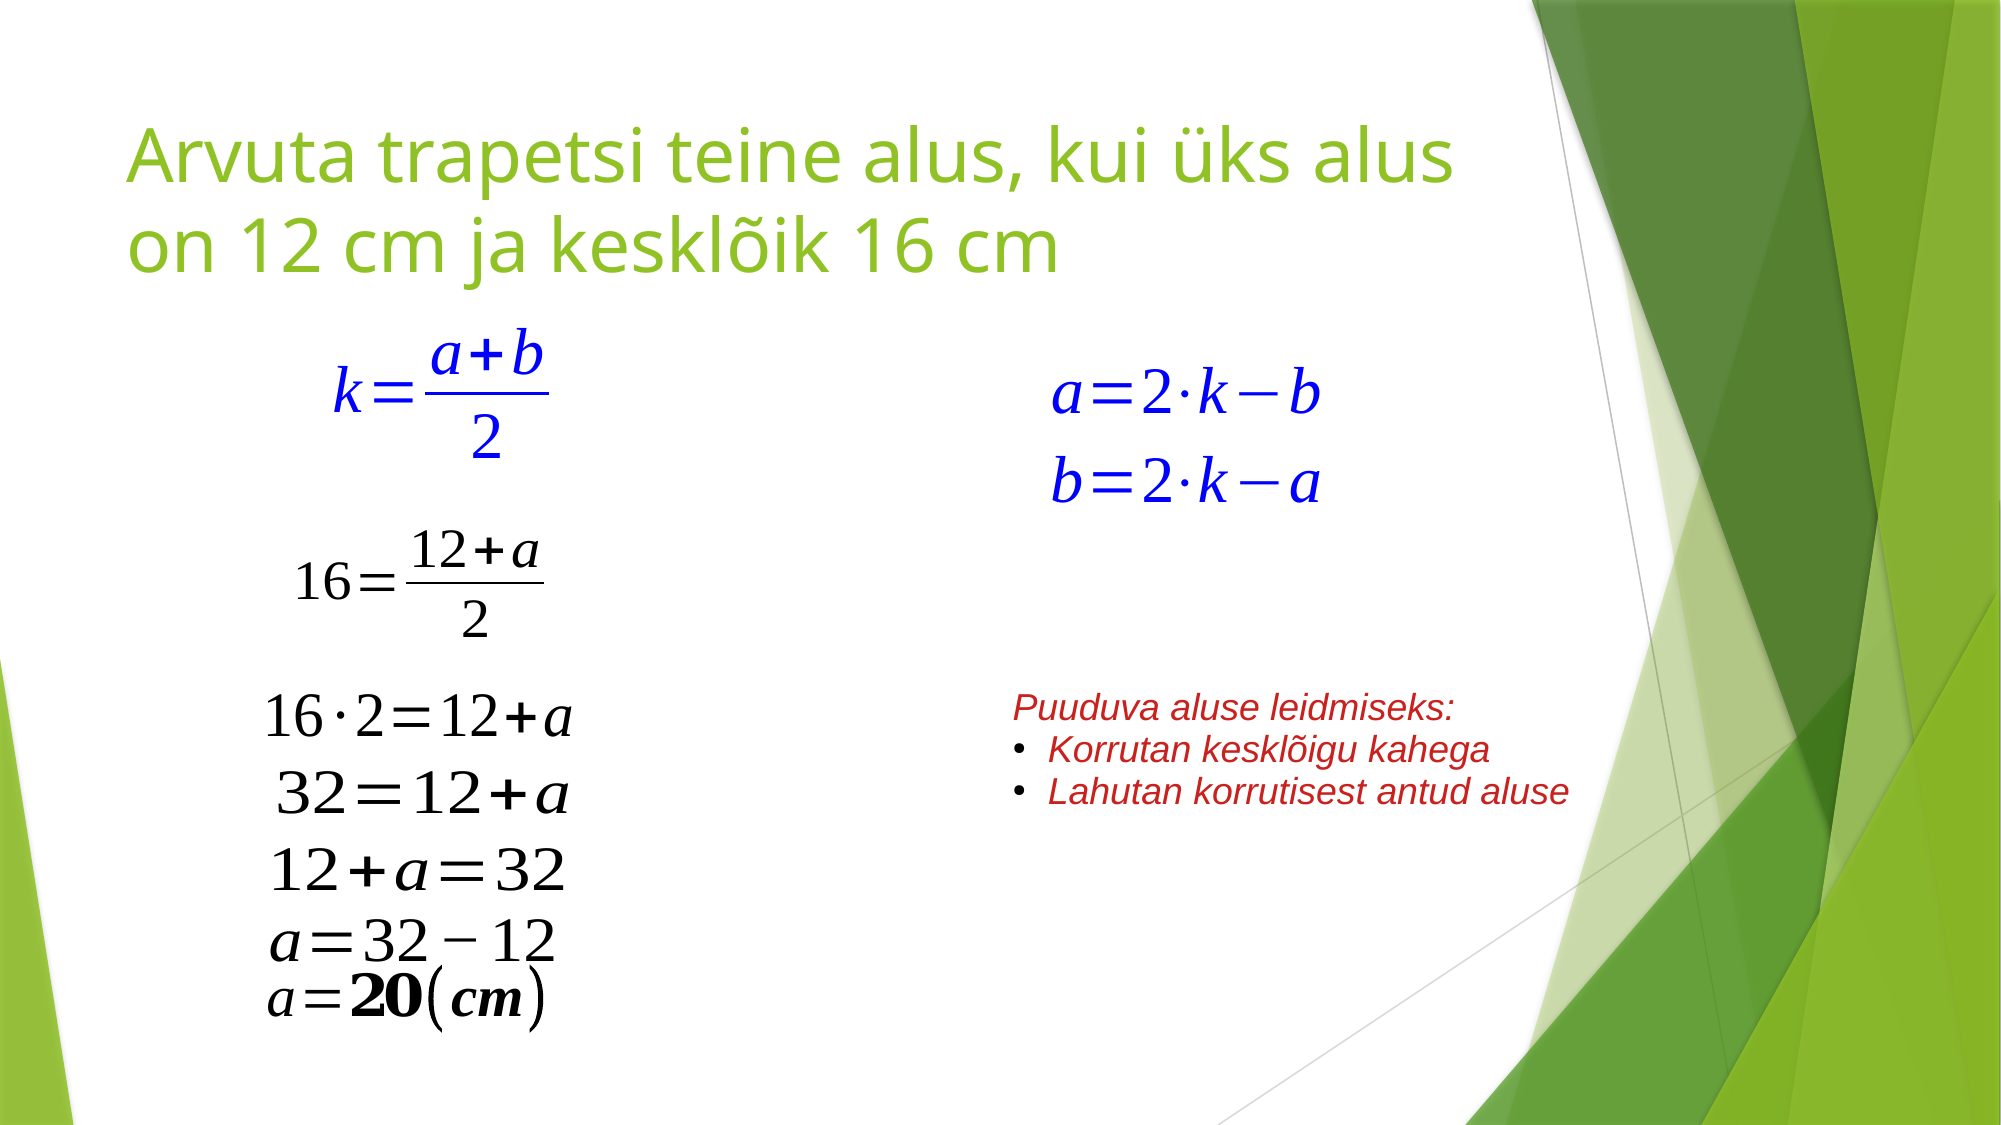

# Arvuta trapetsi teine alus, kui üks alus on 12 cm ja kesklõik 16 cm
Puuduva aluse leidmiseks:
Korrutan kesklõigu kahega
Lahutan korrutisest antud aluse